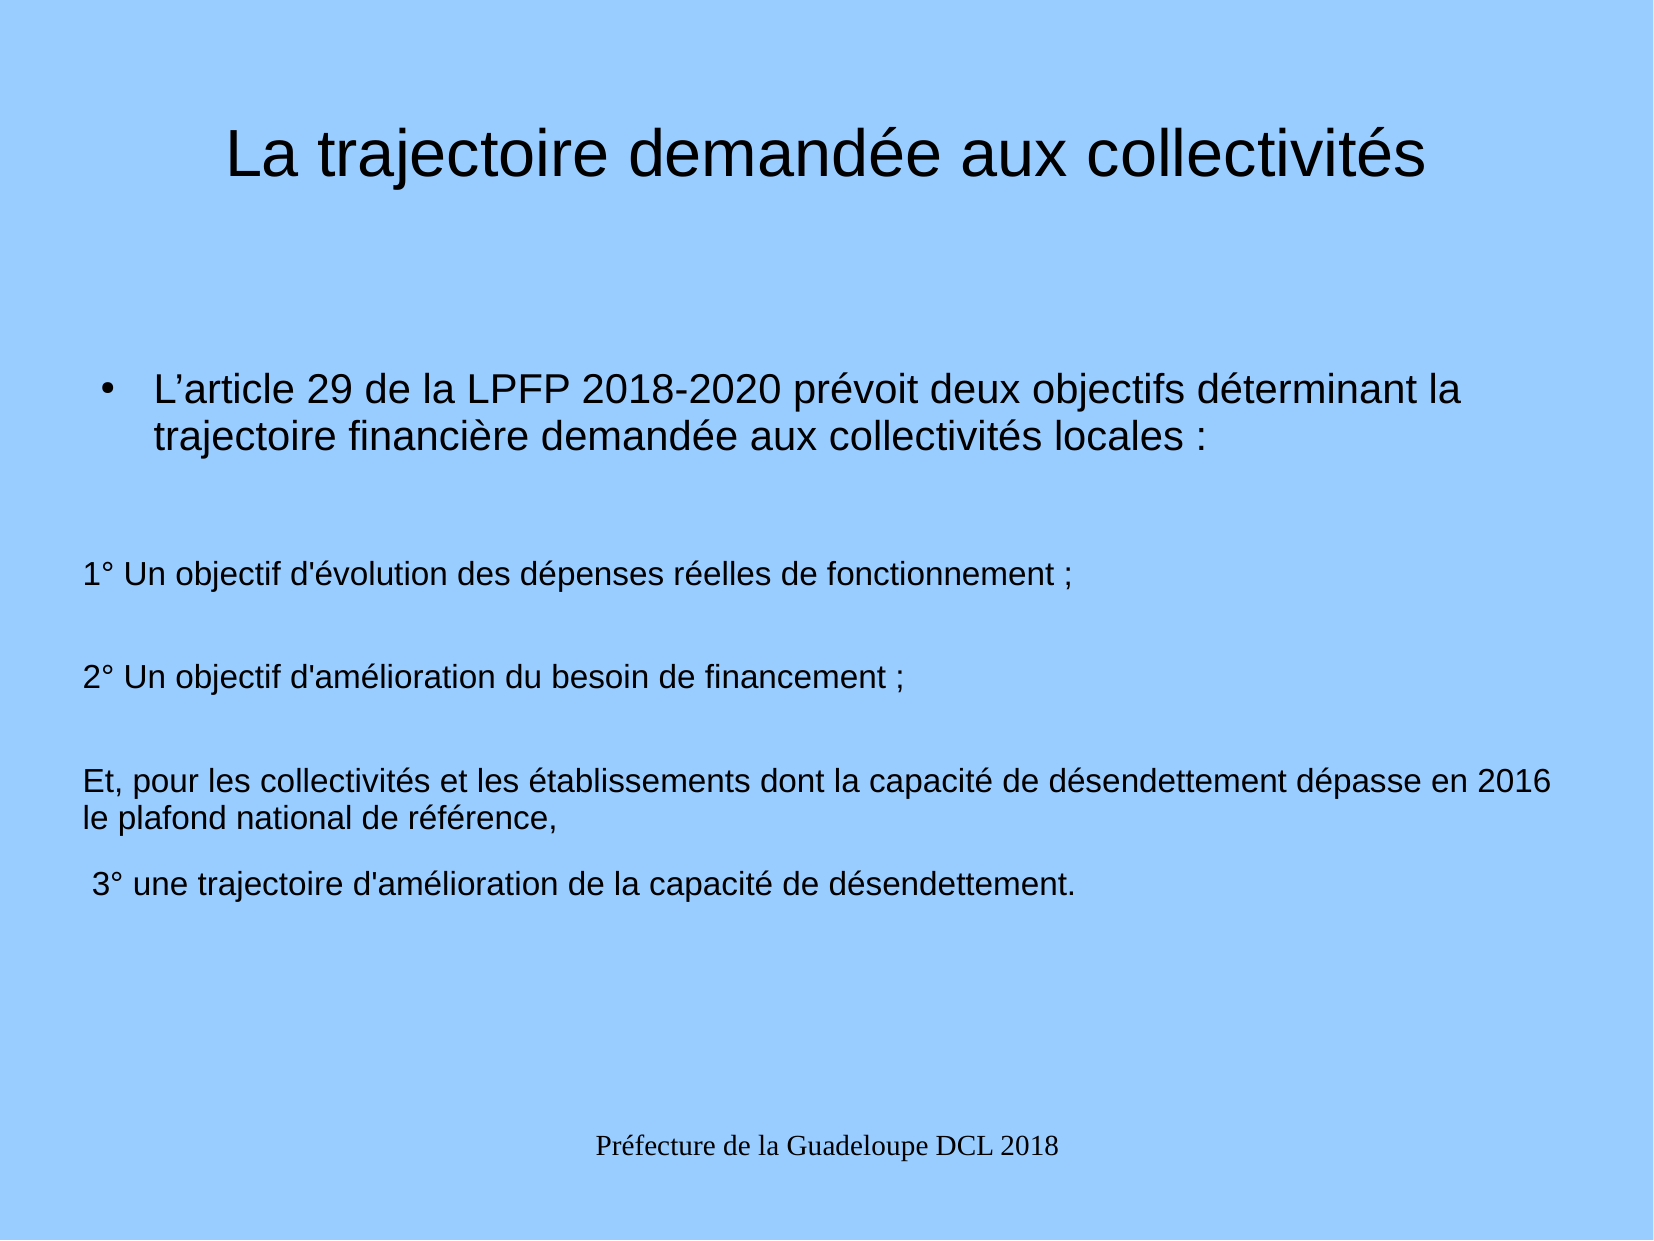

# La trajectoire demandée aux collectivités
L’article 29 de la LPFP 2018-2020 prévoit deux objectifs déterminant la trajectoire financière demandée aux collectivités locales :
1° Un objectif d'évolution des dépenses réelles de fonctionnement ;
2° Un objectif d'amélioration du besoin de financement ;
Et, pour les collectivités et les établissements dont la capacité de désendettement dépasse en 2016 le plafond national de référence,
 3° une trajectoire d'amélioration de la capacité de désendettement.
Préfecture de la Guadeloupe DCL 2018